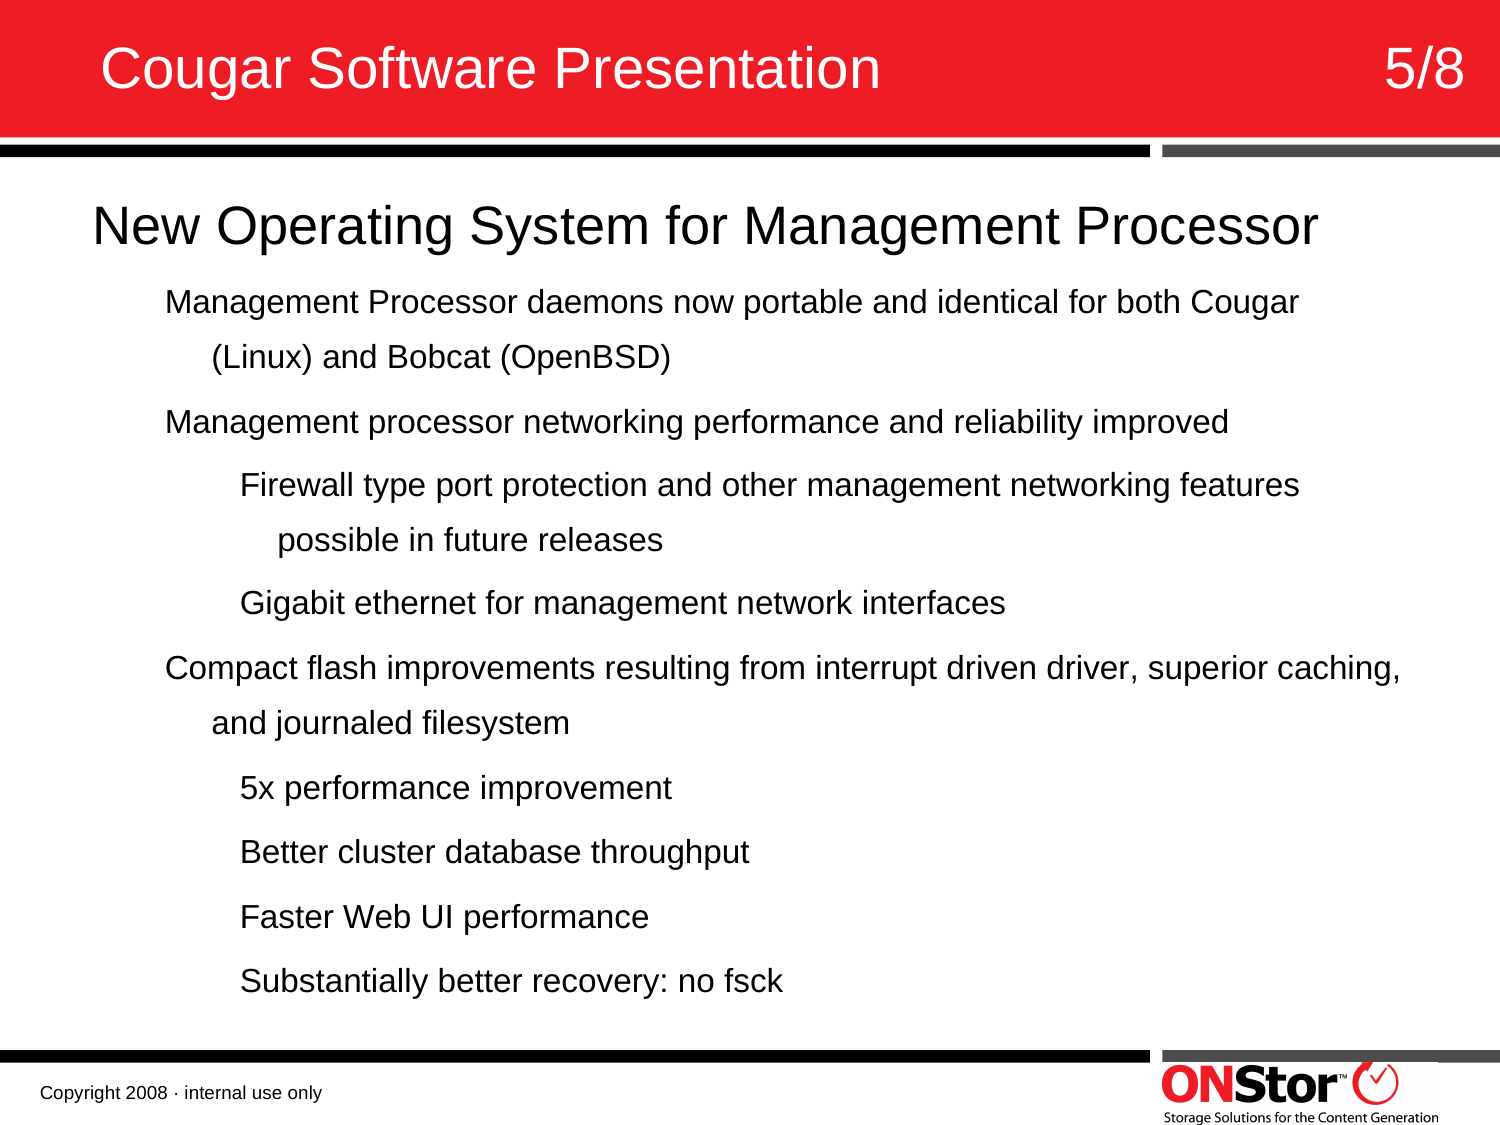

# Cougar Software Presentation 5/8
New Operating System for Management Processor
Management Processor daemons now portable and identical for both Cougar (Linux) and Bobcat (OpenBSD)
Management processor networking performance and reliability improved
Firewall type port protection and other management networking features possible in future releases
Gigabit ethernet for management network interfaces
Compact flash improvements resulting from interrupt driven driver, superior caching, and journaled filesystem
5x performance improvement
Better cluster database throughput
Faster Web UI performance
Substantially better recovery: no fsck